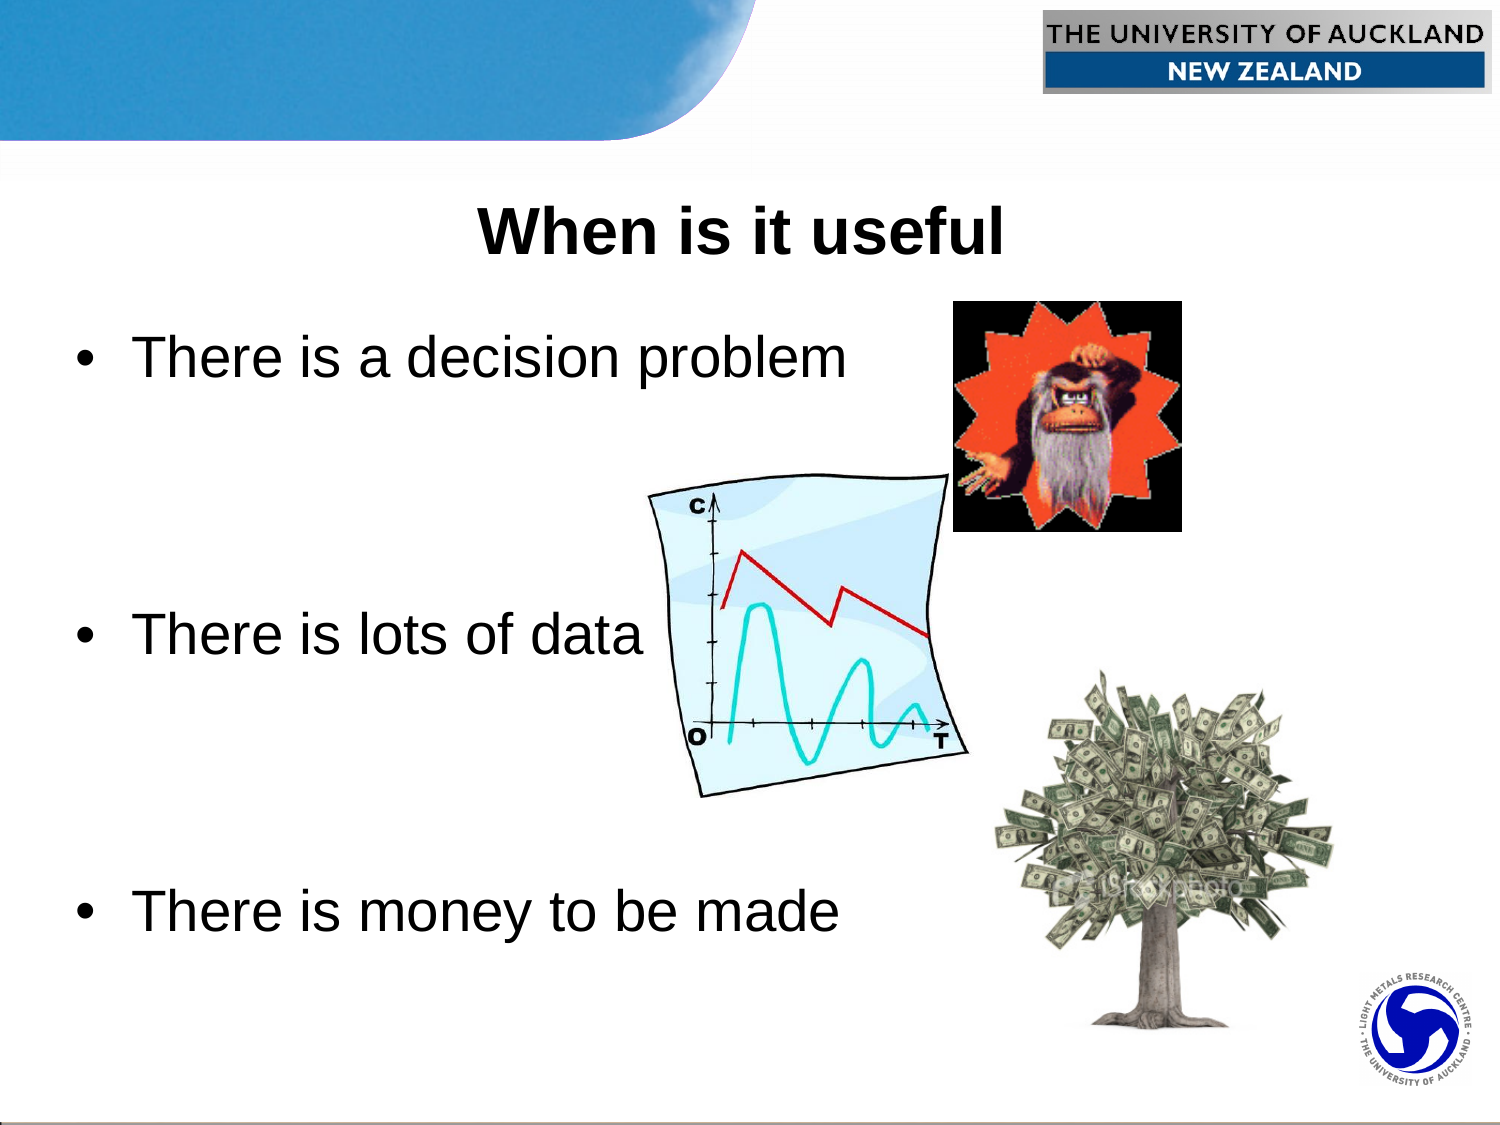

# When is it useful
There is a decision problem
There is lots of data
There is money to be made